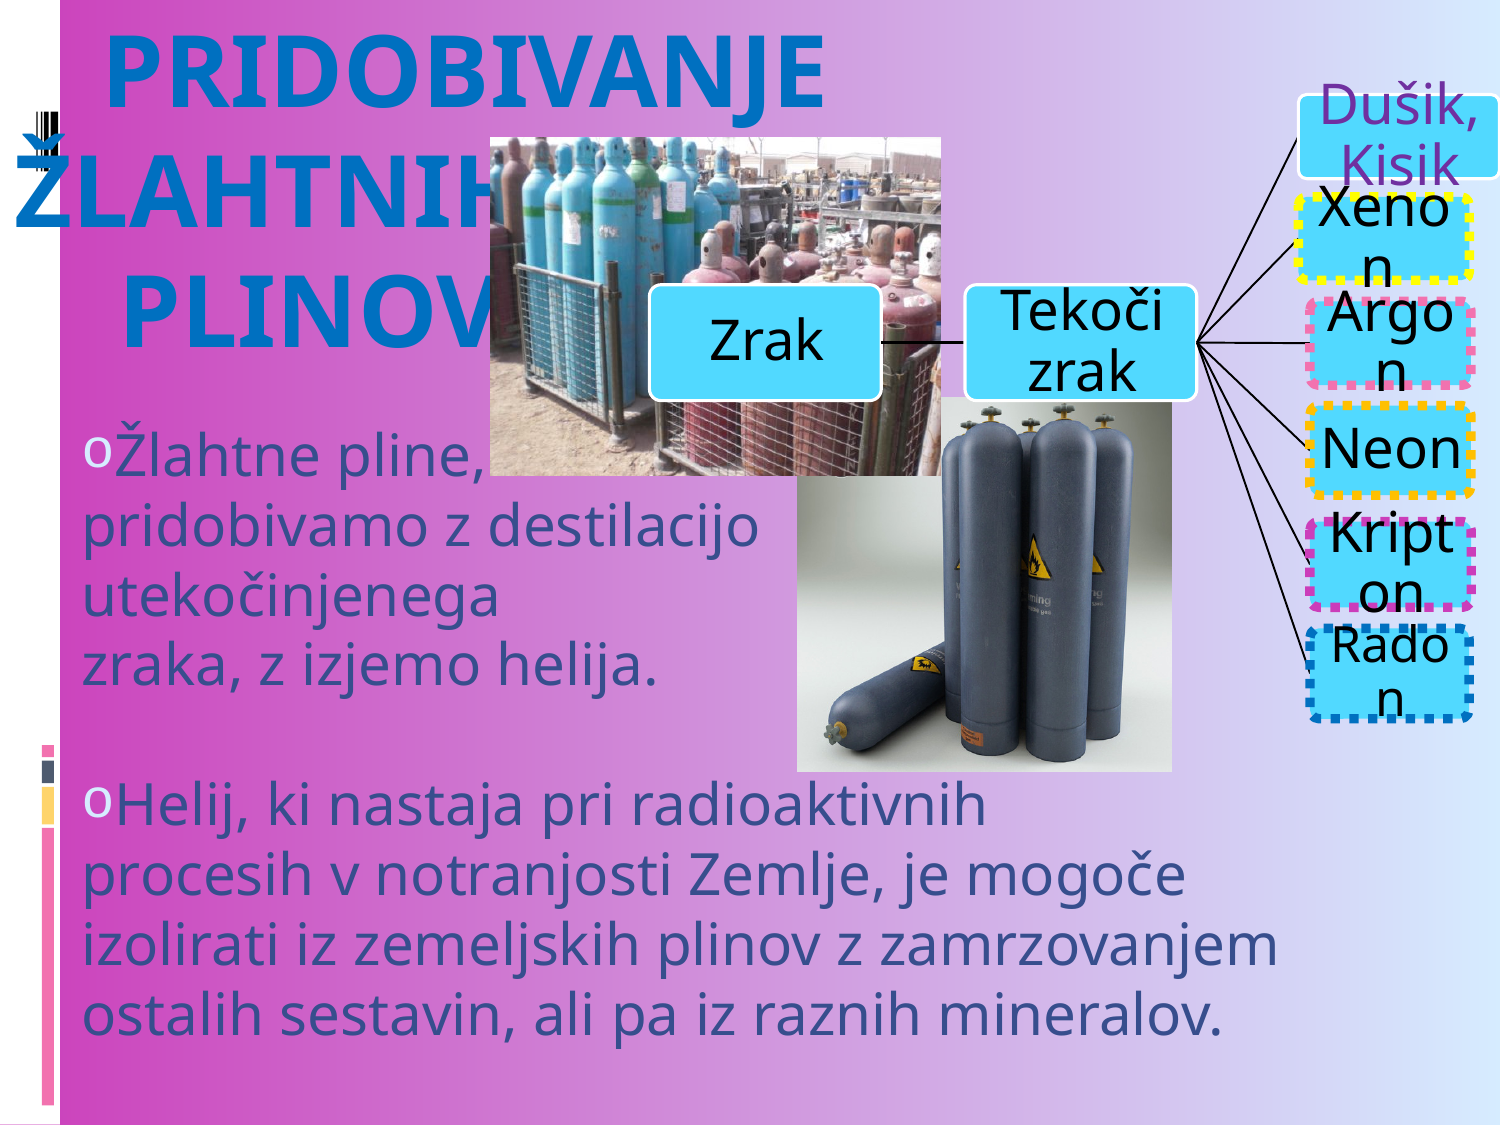

# PRIDOBIVANJE ŽLAHTNIH PLINOV
Dušik,Kisik
Xenon
Zrak
Tekoči zrak
Argon
Neon
Kripton
Radon
Žlahtne pline,
pridobivamo z destilacijo
utekočinjenega
zraka, z izjemo helija.
Helij, ki nastaja pri radioaktivnih
procesih v notranjosti Zemlje, je mogoče
izolirati iz zemeljskih plinov z zamrzovanjem ostalih sestavin, ali pa iz raznih mineralov.